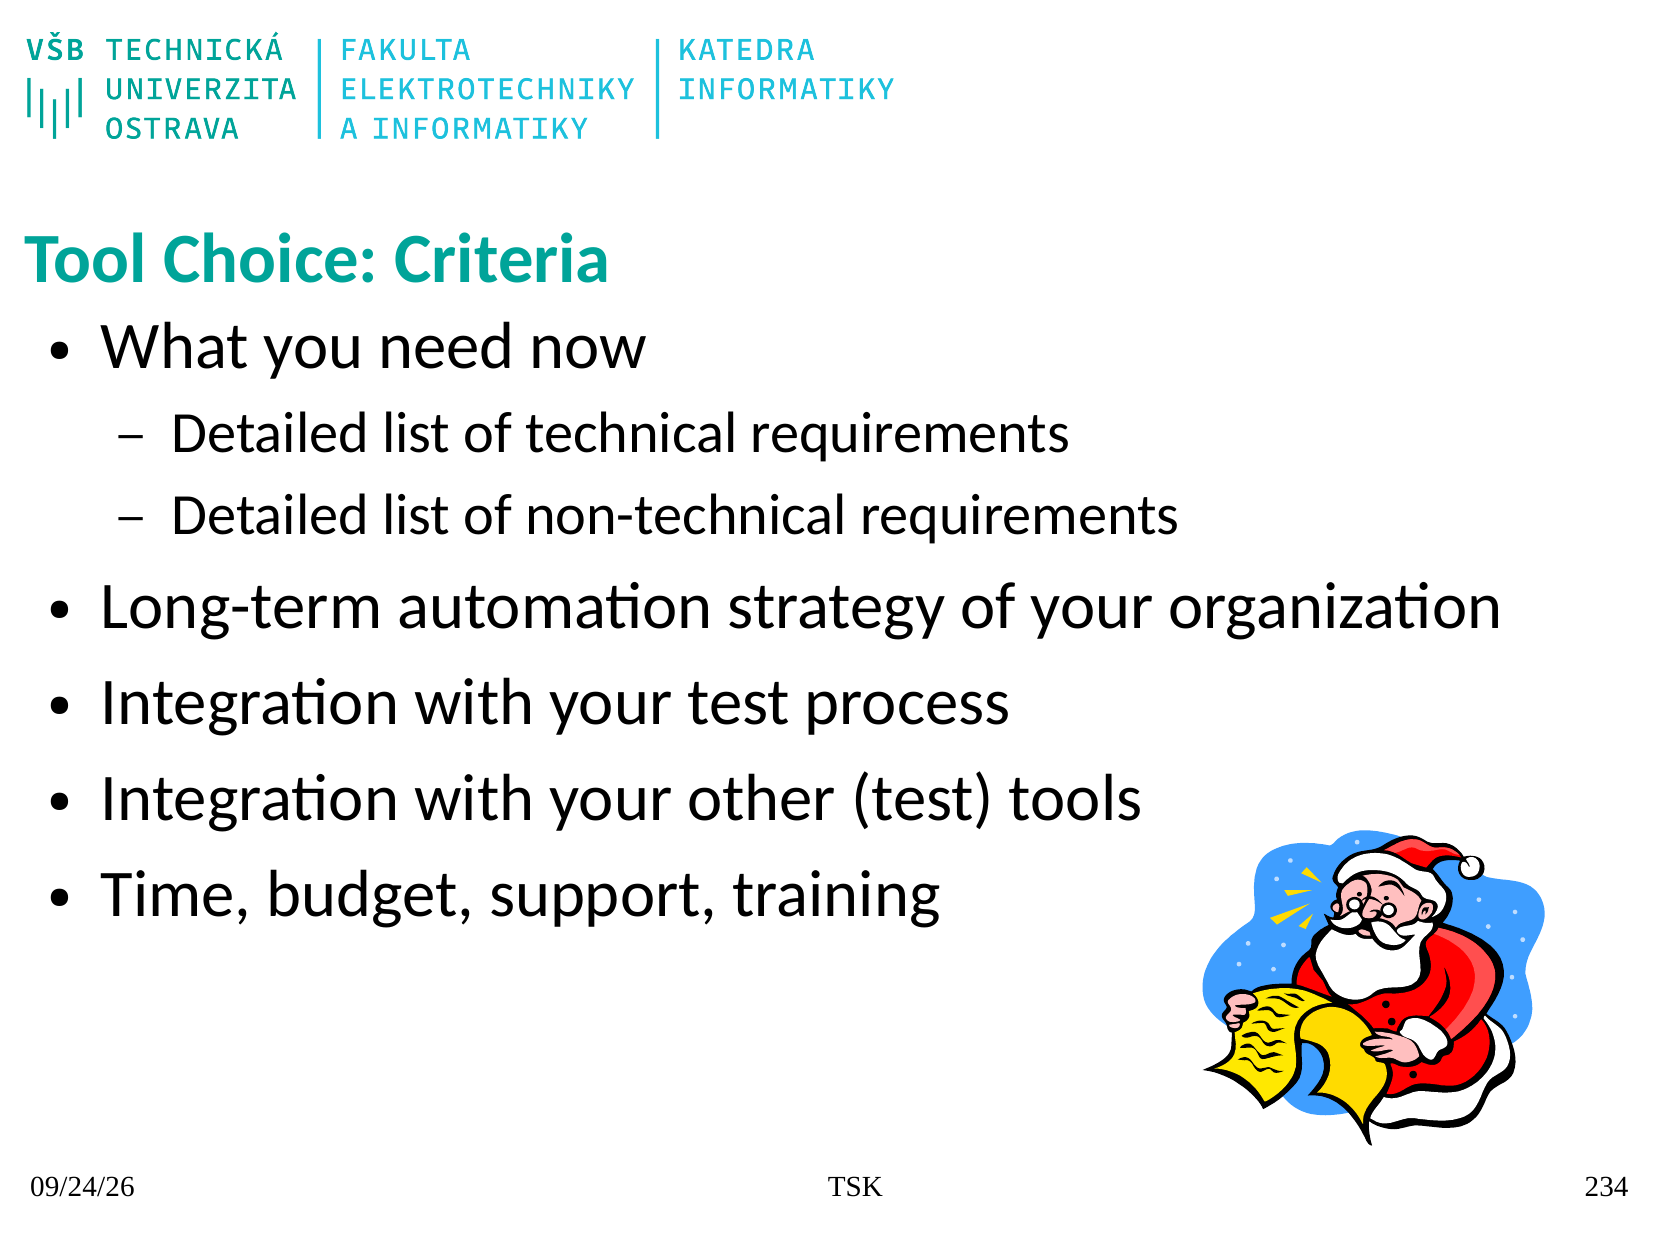

Tool Choice: Criteria
# What you need now
Detailed list of technical requirements
Detailed list of non-technical requirements
Long-term automation strategy of your organization
Integration with your test process
Integration with your other (test) tools
Time, budget, support, training
TSK
234